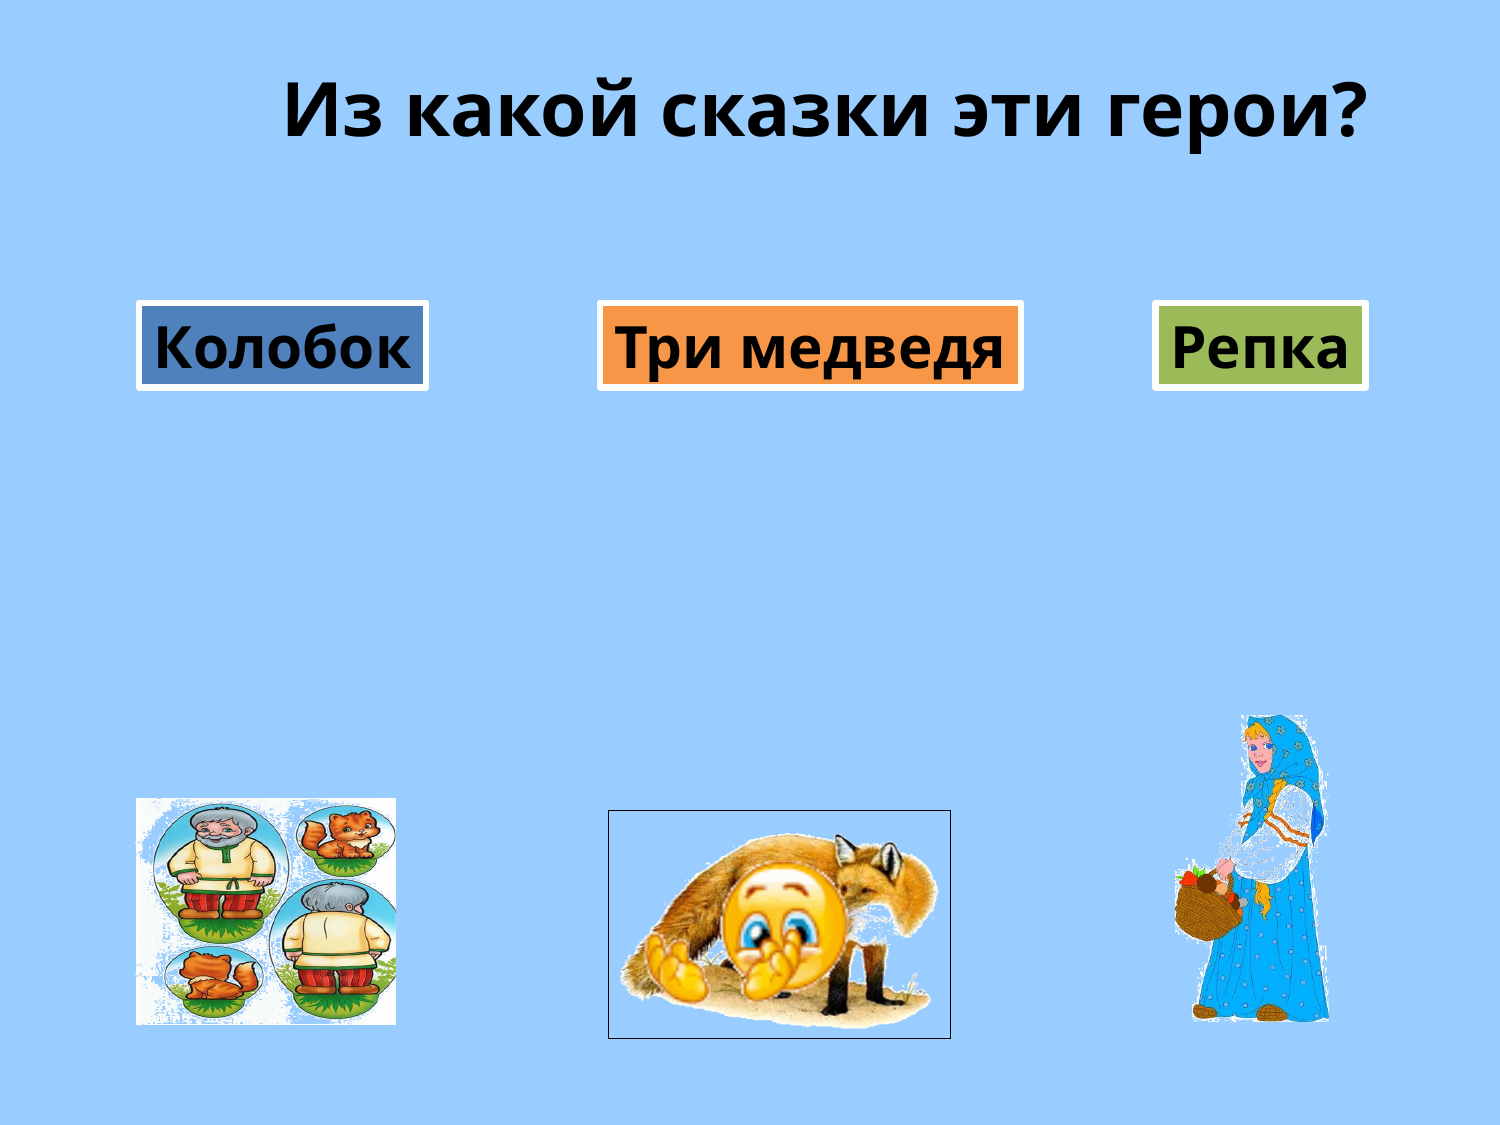

# Из какой сказки эти герои?
Колобок
Три медведя
Репка